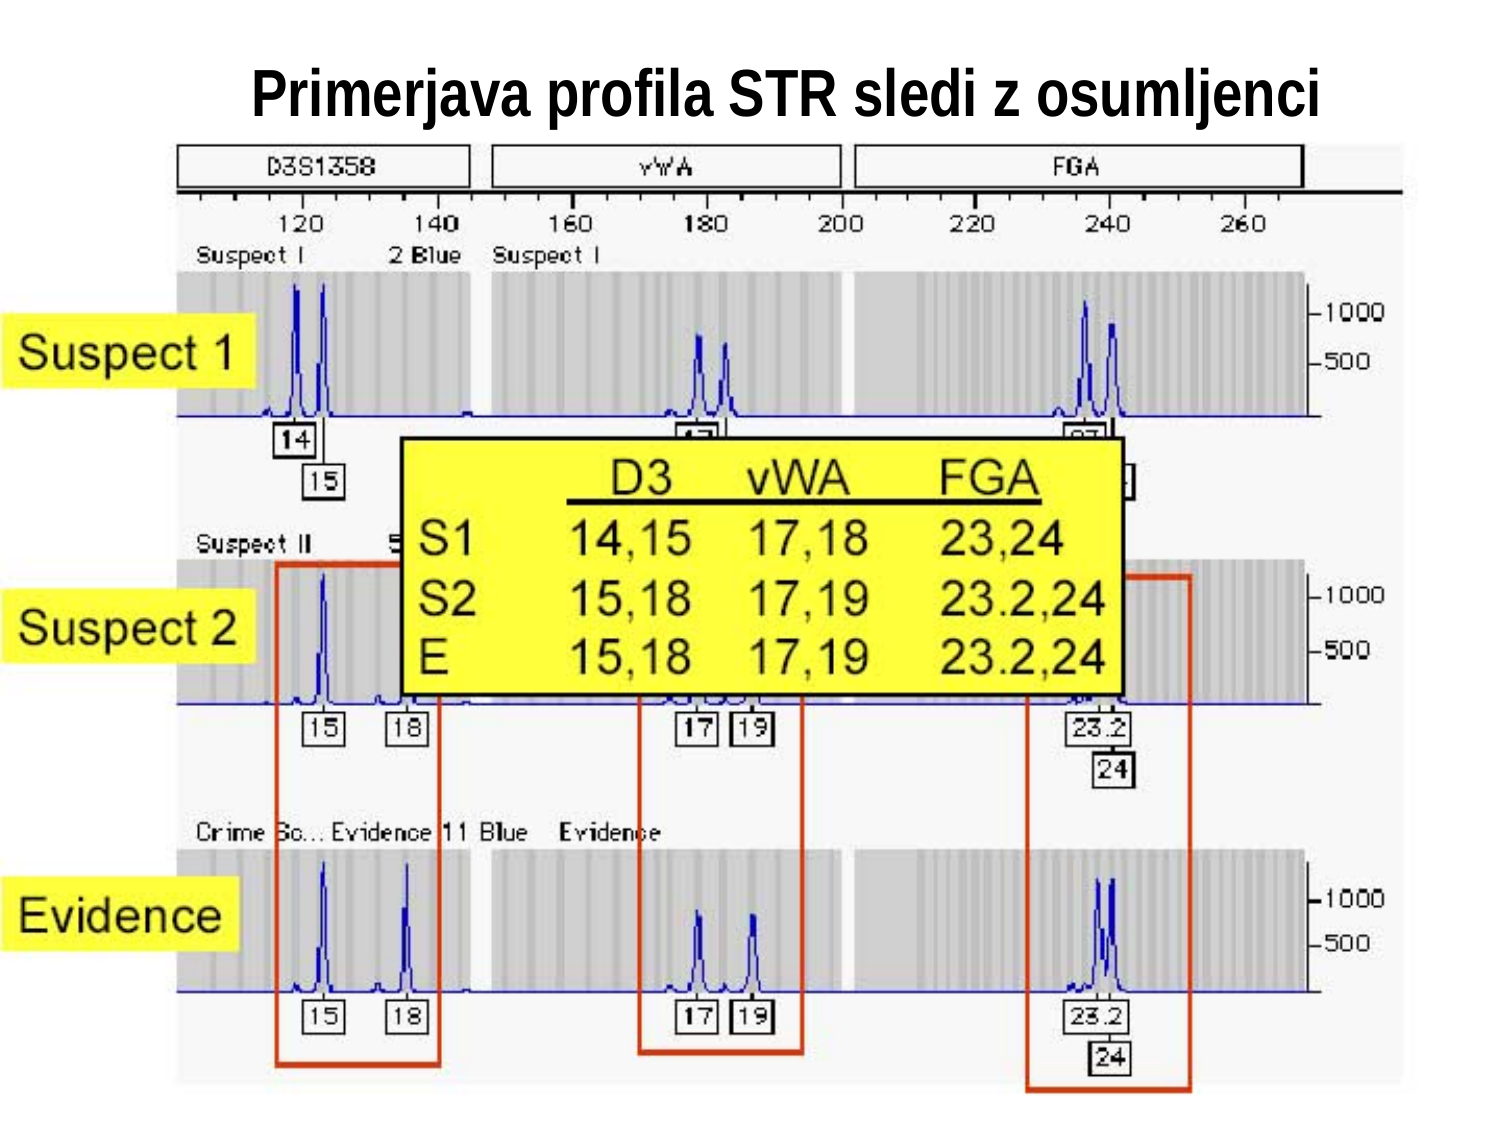

Primerjava profila STR sledi z osumljenci
FKKT 2011